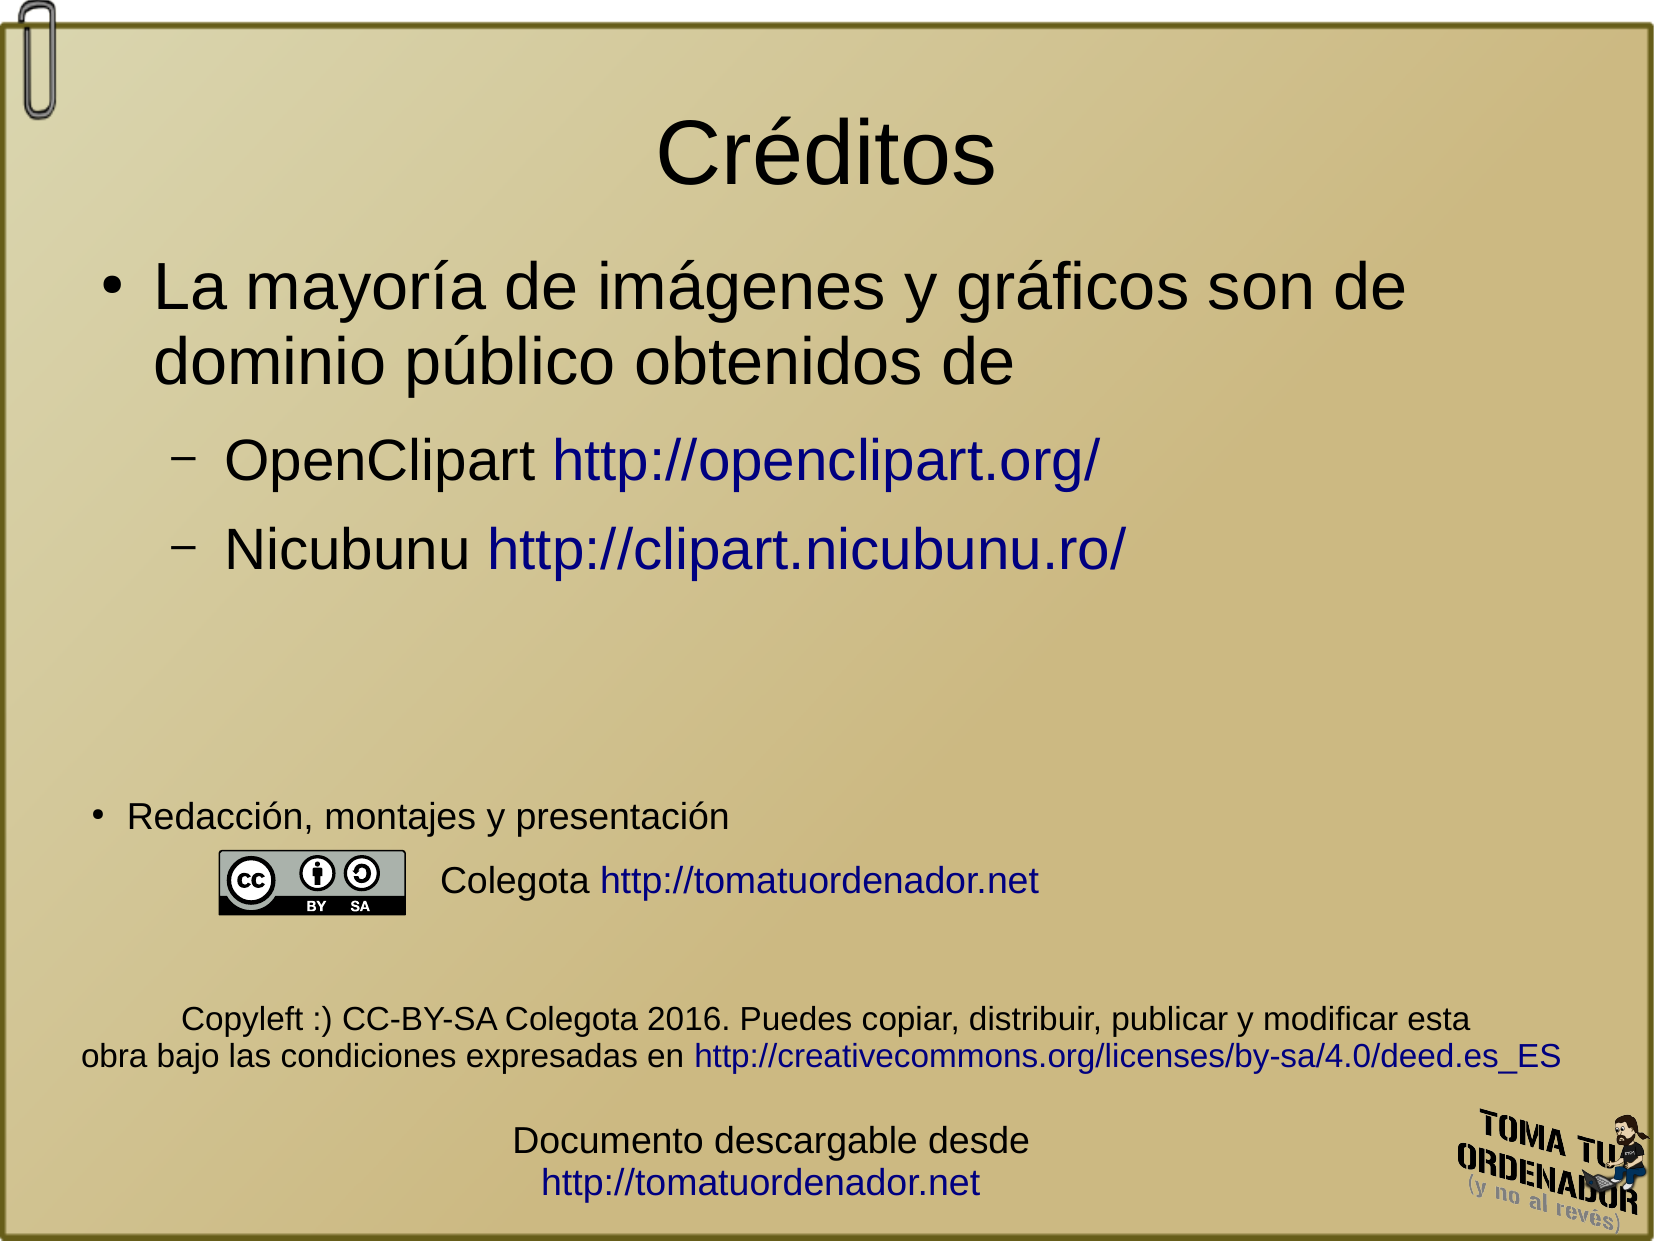

# Créditos
La mayoría de imágenes y gráficos son de dominio público obtenidos de
OpenClipart http://openclipart.org/
Nicubunu http://clipart.nicubunu.ro/
Redacción, montajes y presentación
Colegota http://tomatuordenador.net
Copyleft :) CC-BY-SA Colegota 2016. Puedes copiar, distribuir, publicar y modificar esta
obra bajo las condiciones expresadas en http://creativecommons.org/licenses/by-sa/4.0/deed.es_ES
Documento descargable desde
http://tomatuordenador.net